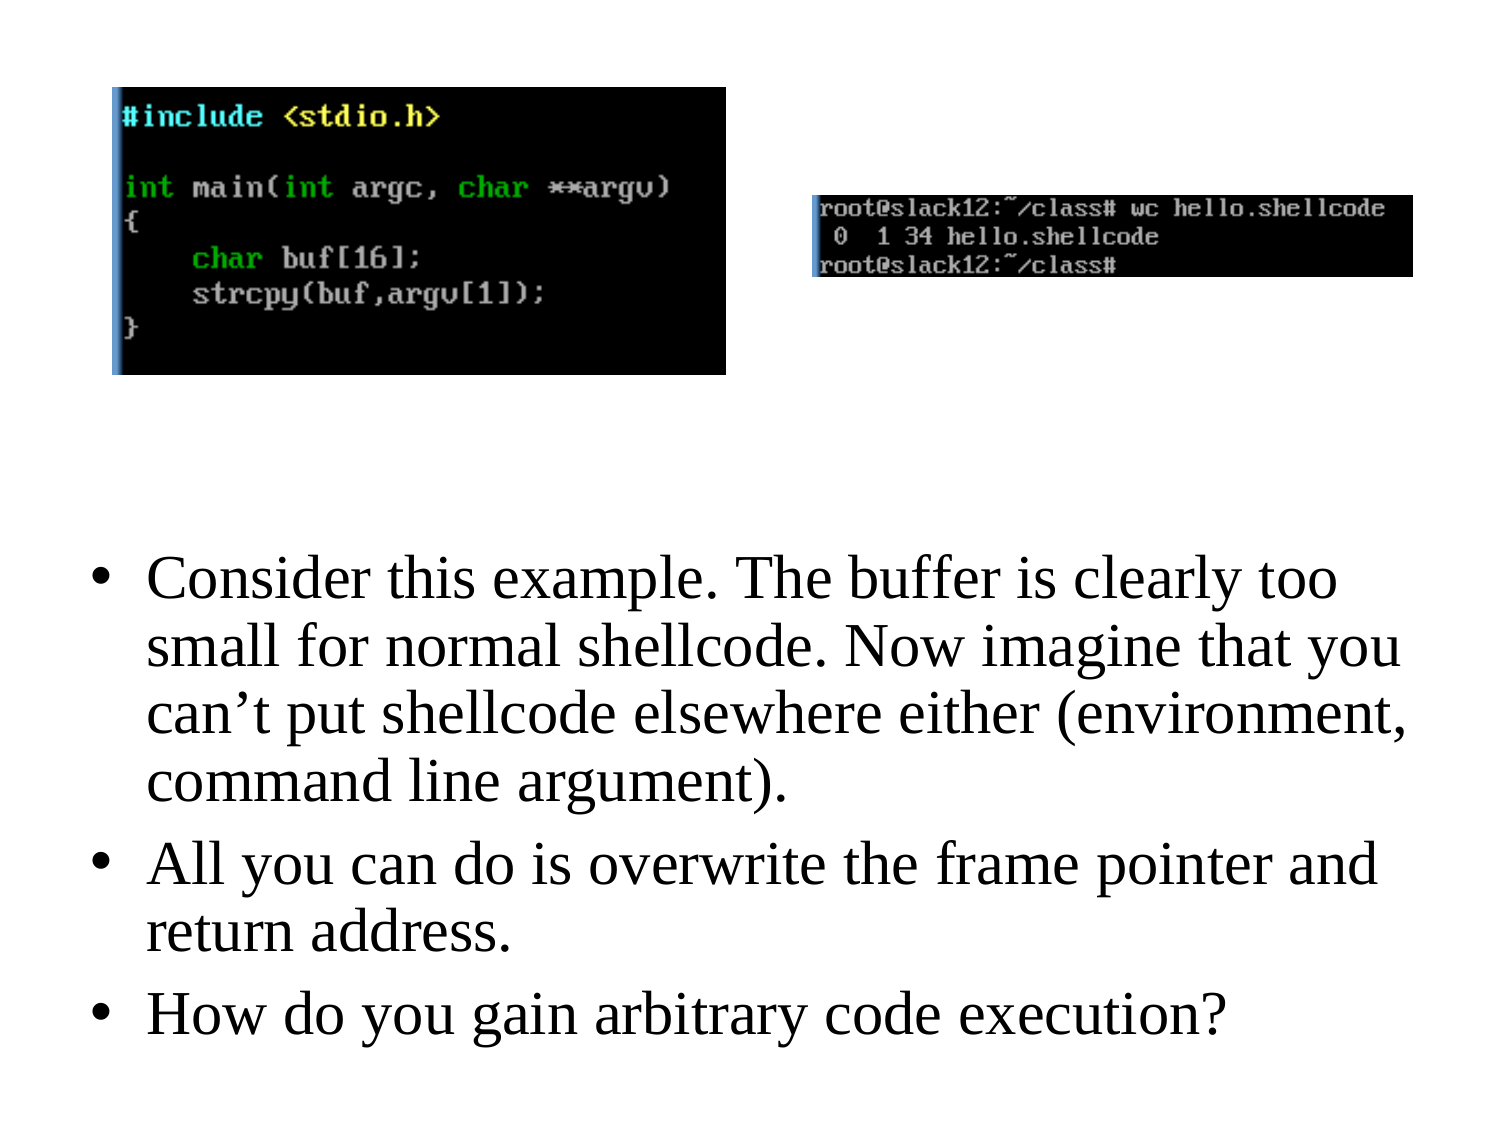

# Consider this example. The buffer is clearly too small for normal shellcode. Now imagine that you can’t put shellcode elsewhere either (environment, command line argument).
All you can do is overwrite the frame pointer and return address.
How do you gain arbitrary code execution?